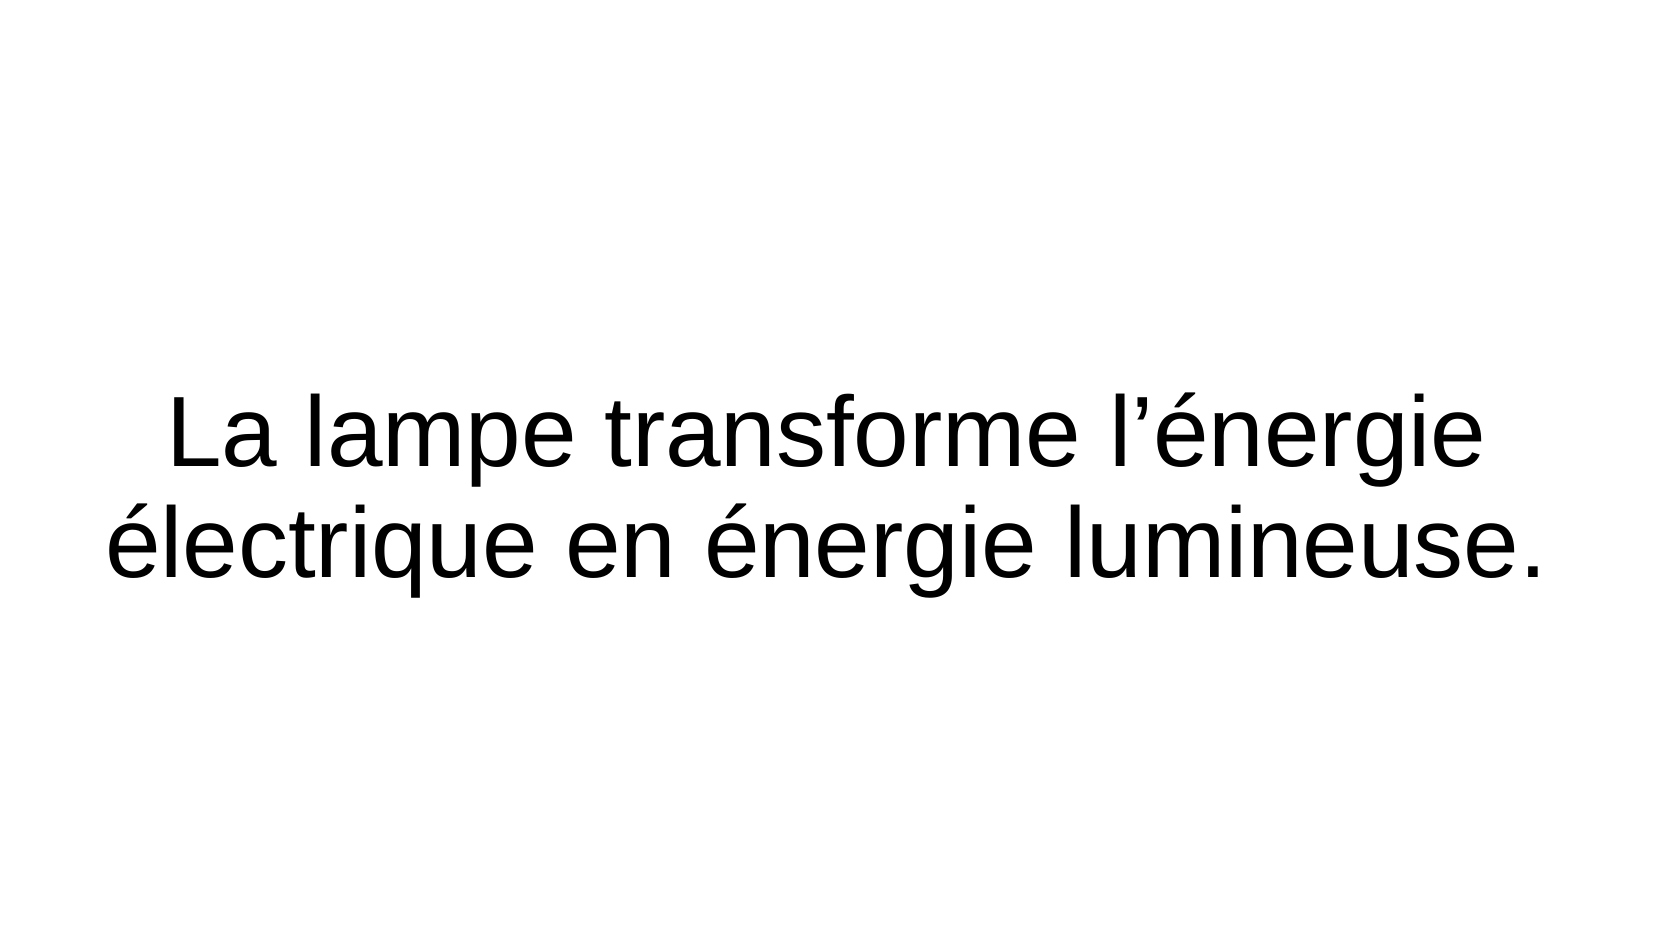

# La lampe transforme l’énergie électrique en énergie lumineuse.